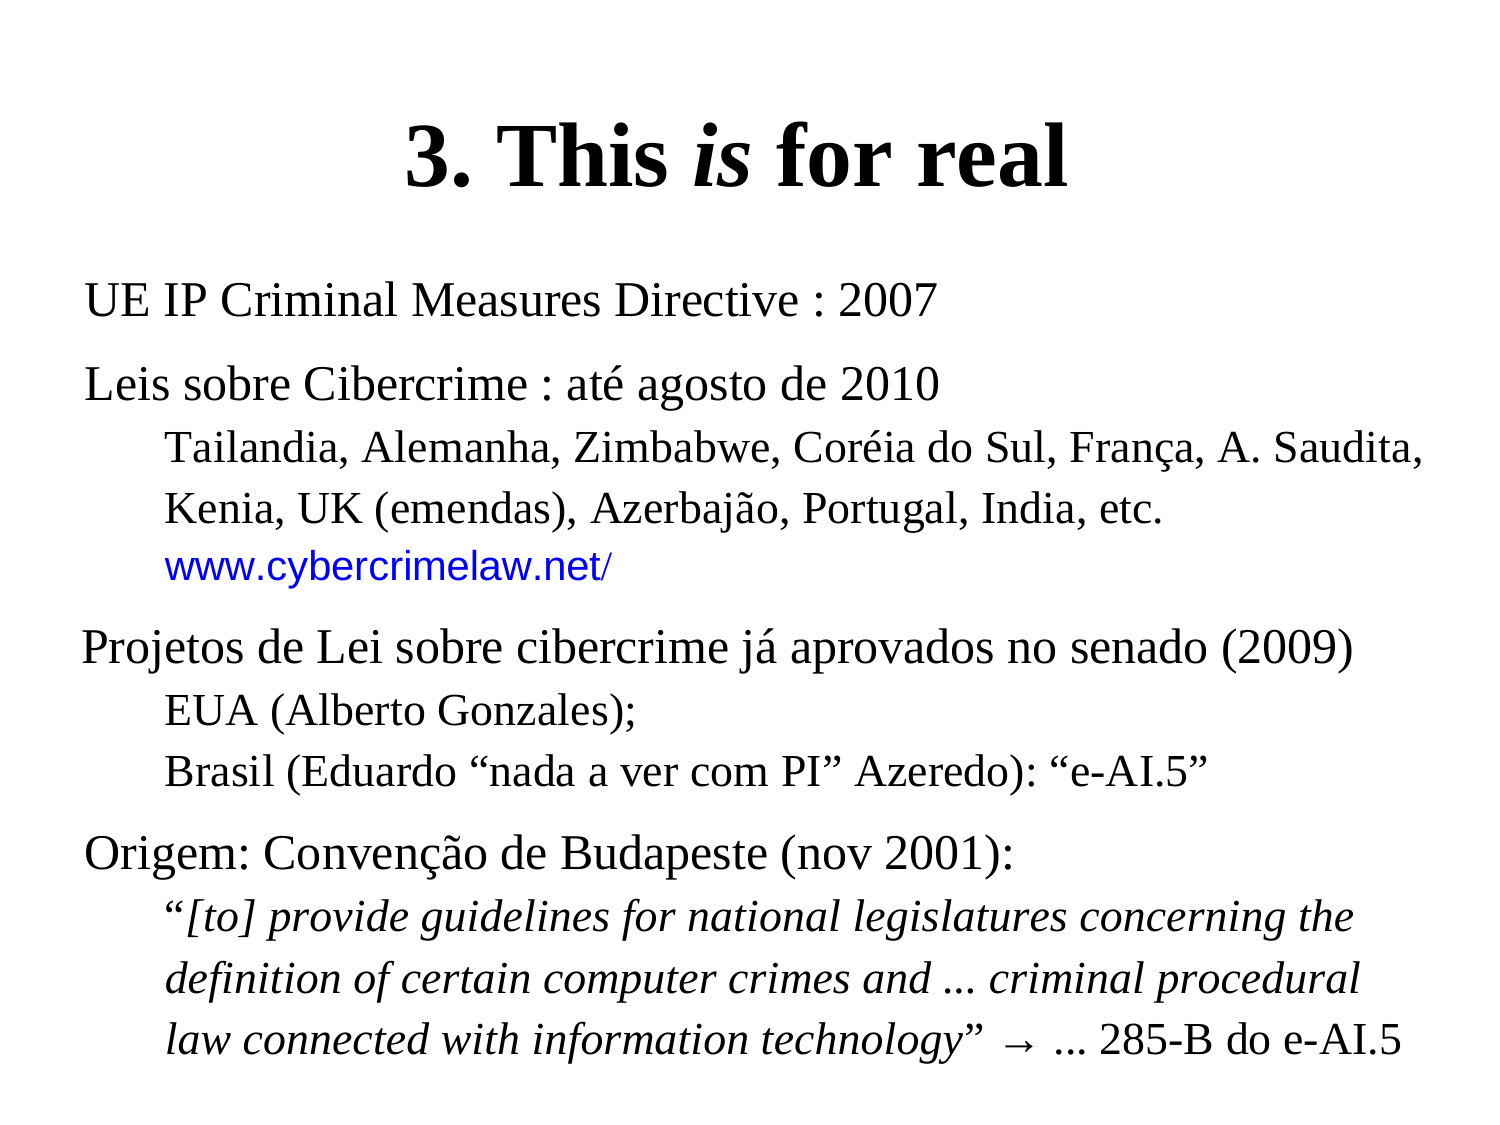

# 3. This is for real
UE IP Criminal Measures Directive : 2007
Leis sobre Cibercrime : até agosto de 2010
Tailandia, Alemanha, Zimbabwe, Coréia do Sul, França, A. Saudita, Kenia, UK (emendas), Azerbajão, Portugal, India, etc. www.cybercrimelaw.net/
Projetos de Lei sobre cibercrime já aprovados no senado (2009)
EUA (Alberto Gonzales);
Brasil (Eduardo “nada a ver com PI” Azeredo): “e-AI.5”
Origem: Convenção de Budapeste (nov 2001):
“[to] provide guidelines for national legislatures concerning the definition of certain computer crimes and ... criminal procedural law connected with information technology” → ... 285-B do e-AI.5